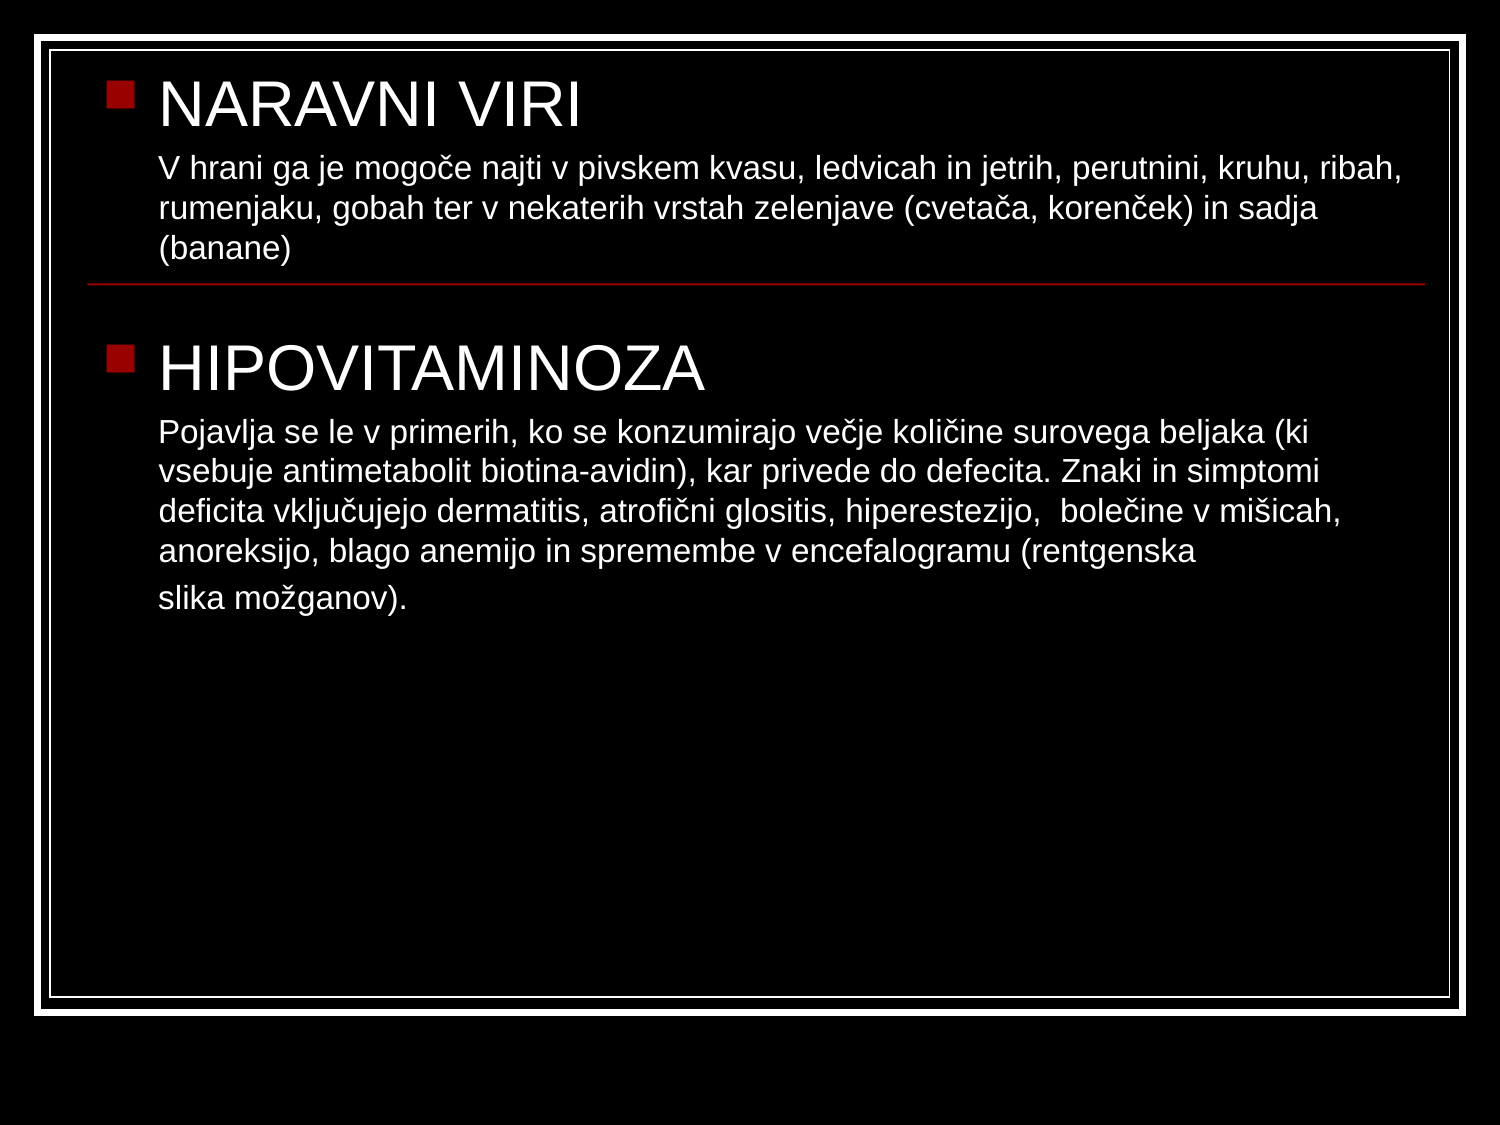

# NARAVNI VIRI
 V hrani ga je mogoče najti v pivskem kvasu, ledvicah in jetrih, perutnini, kruhu, ribah, rumenjaku, gobah ter v nekaterih vrstah zelenjave (cvetača, korenček) in sadja (banane)
HIPOVITAMINOZA
 Pojavlja se le v primerih, ko se konzumirajo večje količine surovega beljaka (ki vsebuje antimetabolit biotina-avidin), kar privede do defecita. Znaki in simptomi deficita vključujejo dermatitis, atrofični glositis, hiperestezijo, bolečine v mišicah, anoreksijo, blago anemijo in spremembe v encefalogramu (rentgenska
 slika možganov).